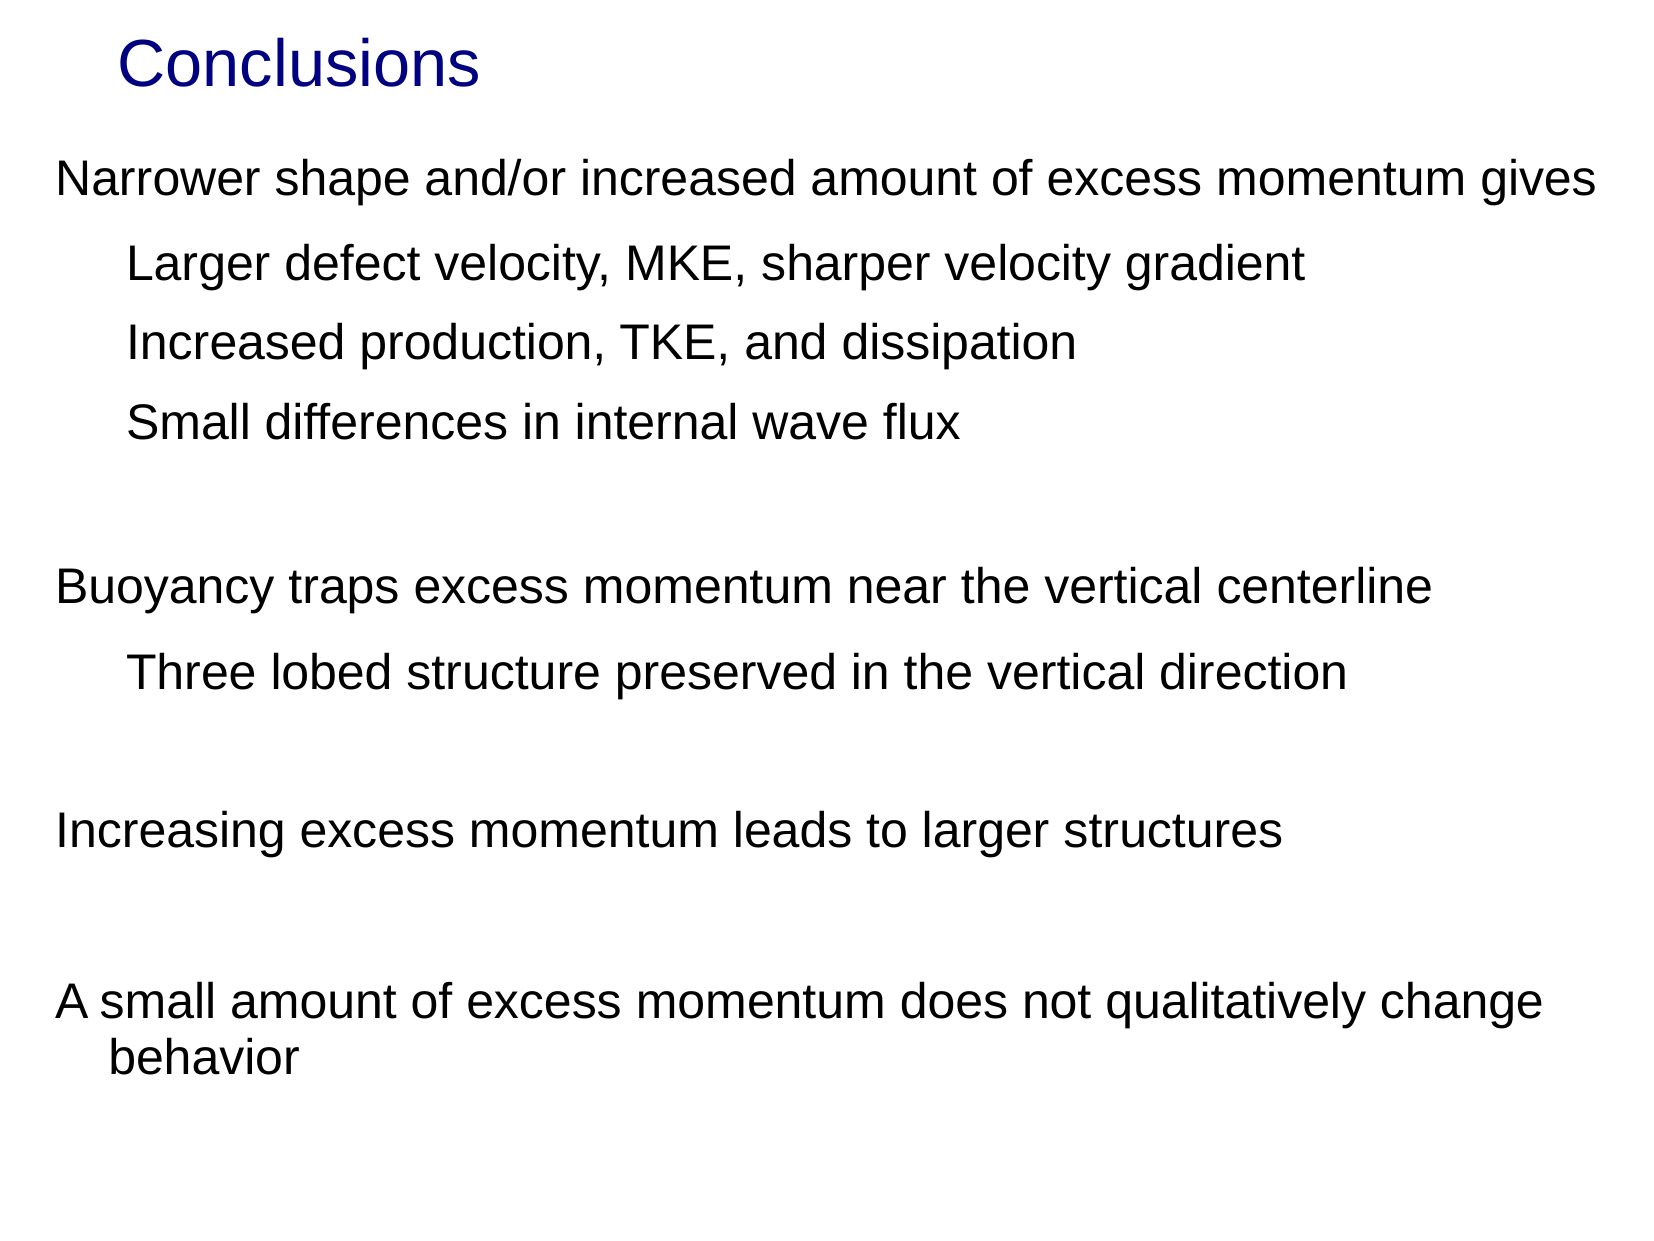

# Conclusions
Narrower shape and/or increased amount of excess momentum gives
Larger defect velocity, MKE, sharper velocity gradient
Increased production, TKE, and dissipation
Small differences in internal wave flux
Buoyancy traps excess momentum near the vertical centerline
Three lobed structure preserved in the vertical direction
Increasing excess momentum leads to larger structures
A small amount of excess momentum does not qualitatively change behavior